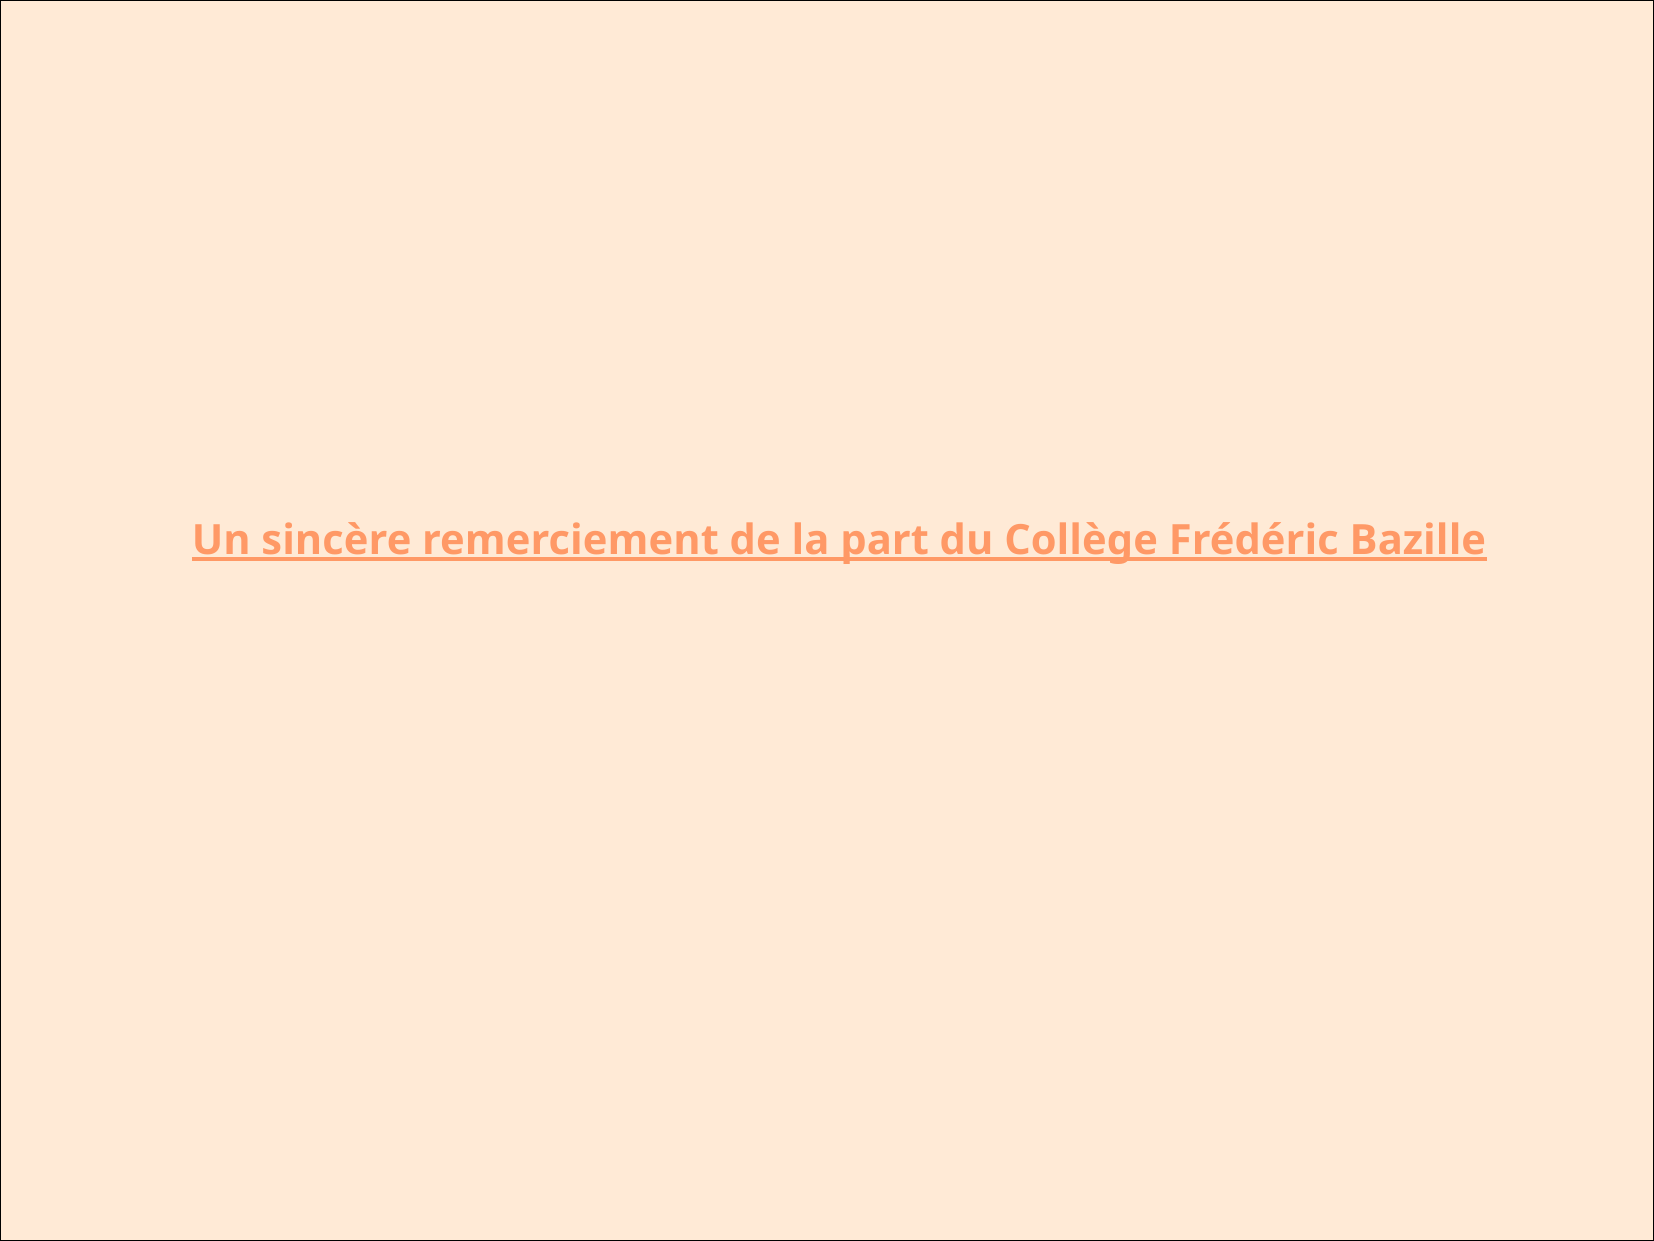

Un sincère remerciement de la part du Collège Frédéric Bazille